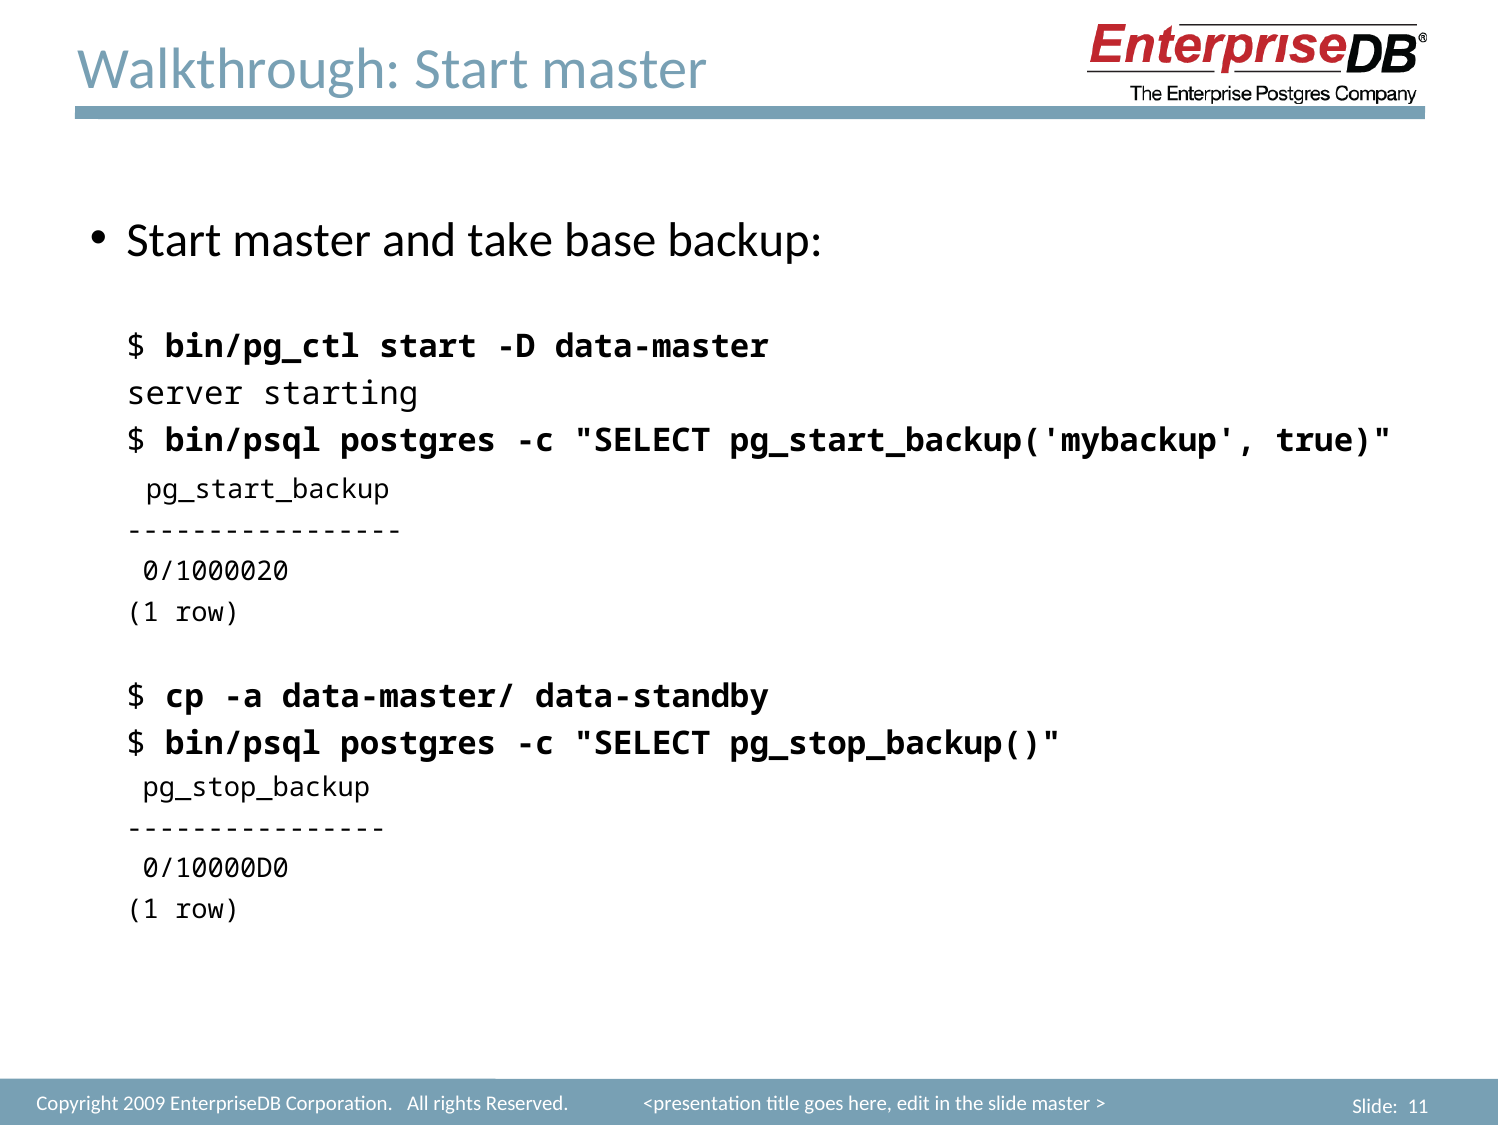

# Walkthrough: Start master
Start master and take base backup:
$ bin/pg_ctl start -D data-master
server starting
$ bin/psql postgres -c "SELECT pg_start_backup('mybackup', true)"
 pg_start_backup
-----------------
 0/1000020
(1 row)
$ cp -a data-master/ data-standby
$ bin/psql postgres -c "SELECT pg_stop_backup()"
 pg_stop_backup
----------------
 0/10000D0
(1 row)